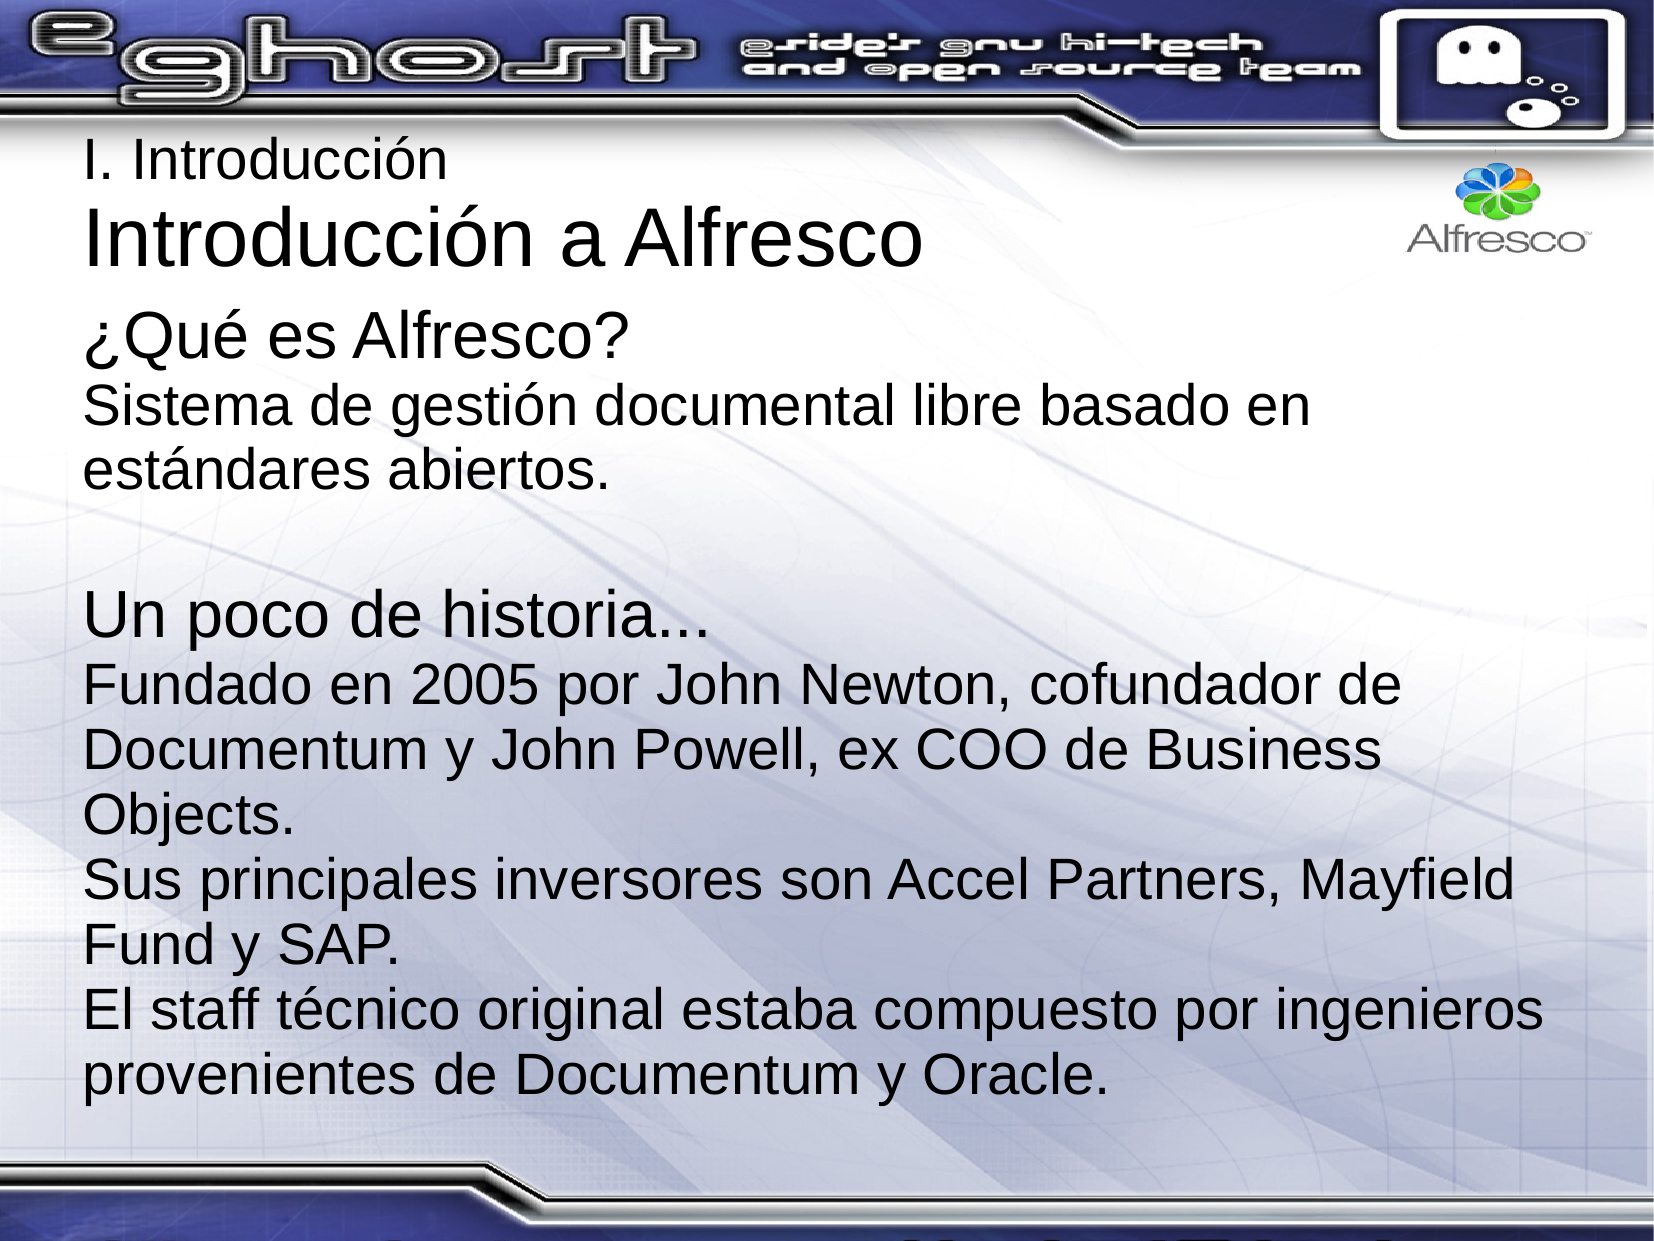

# I. Introducción Introducción a Alfresco
¿Qué es Alfresco?
Sistema de gestión documental libre basado en estándares abiertos.
Un poco de historia...
Fundado en 2005 por John Newton, cofundador de Documentum y John Powell, ex COO de Business Objects.
Sus principales inversores son Accel Partners, Mayfield Fund y SAP.
El staff técnico original estaba compuesto por ingenieros provenientes de Documentum y Oracle.